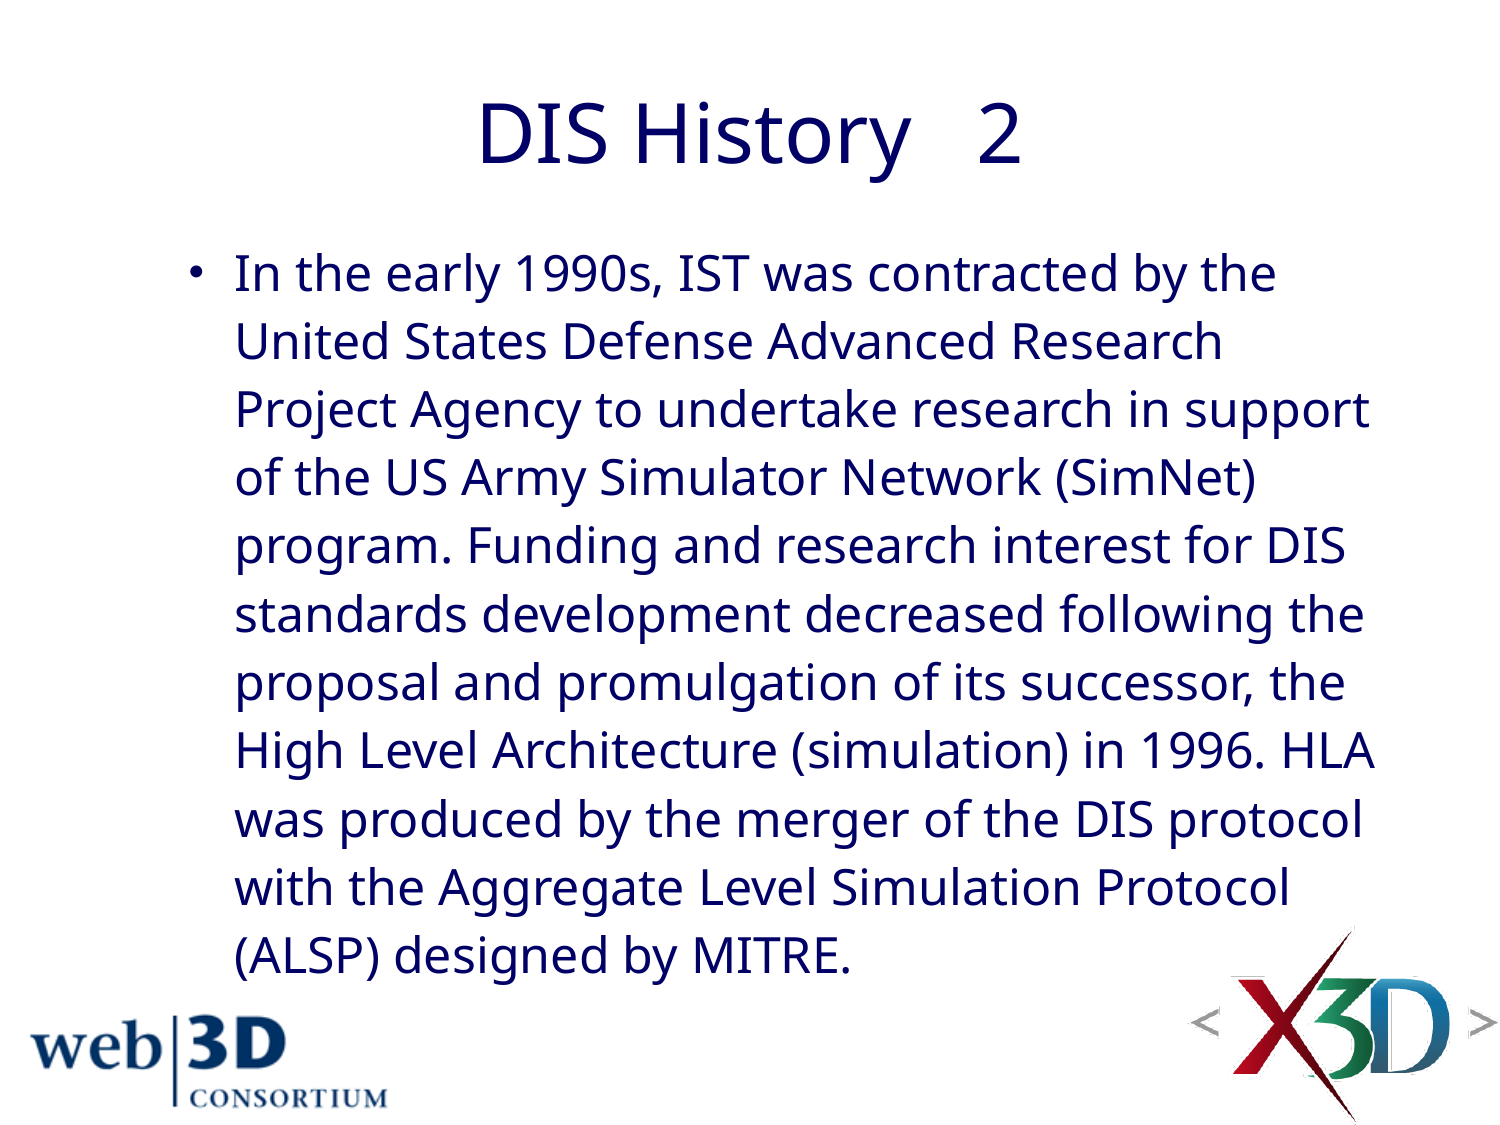

# DIS History 2
In the early 1990s, IST was contracted by the United States Defense Advanced Research Project Agency to undertake research in support of the US Army Simulator Network (SimNet) program. Funding and research interest for DIS standards development decreased following the proposal and promulgation of its successor, the High Level Architecture (simulation) in 1996. HLA was produced by the merger of the DIS protocol with the Aggregate Level Simulation Protocol (ALSP) designed by MITRE.